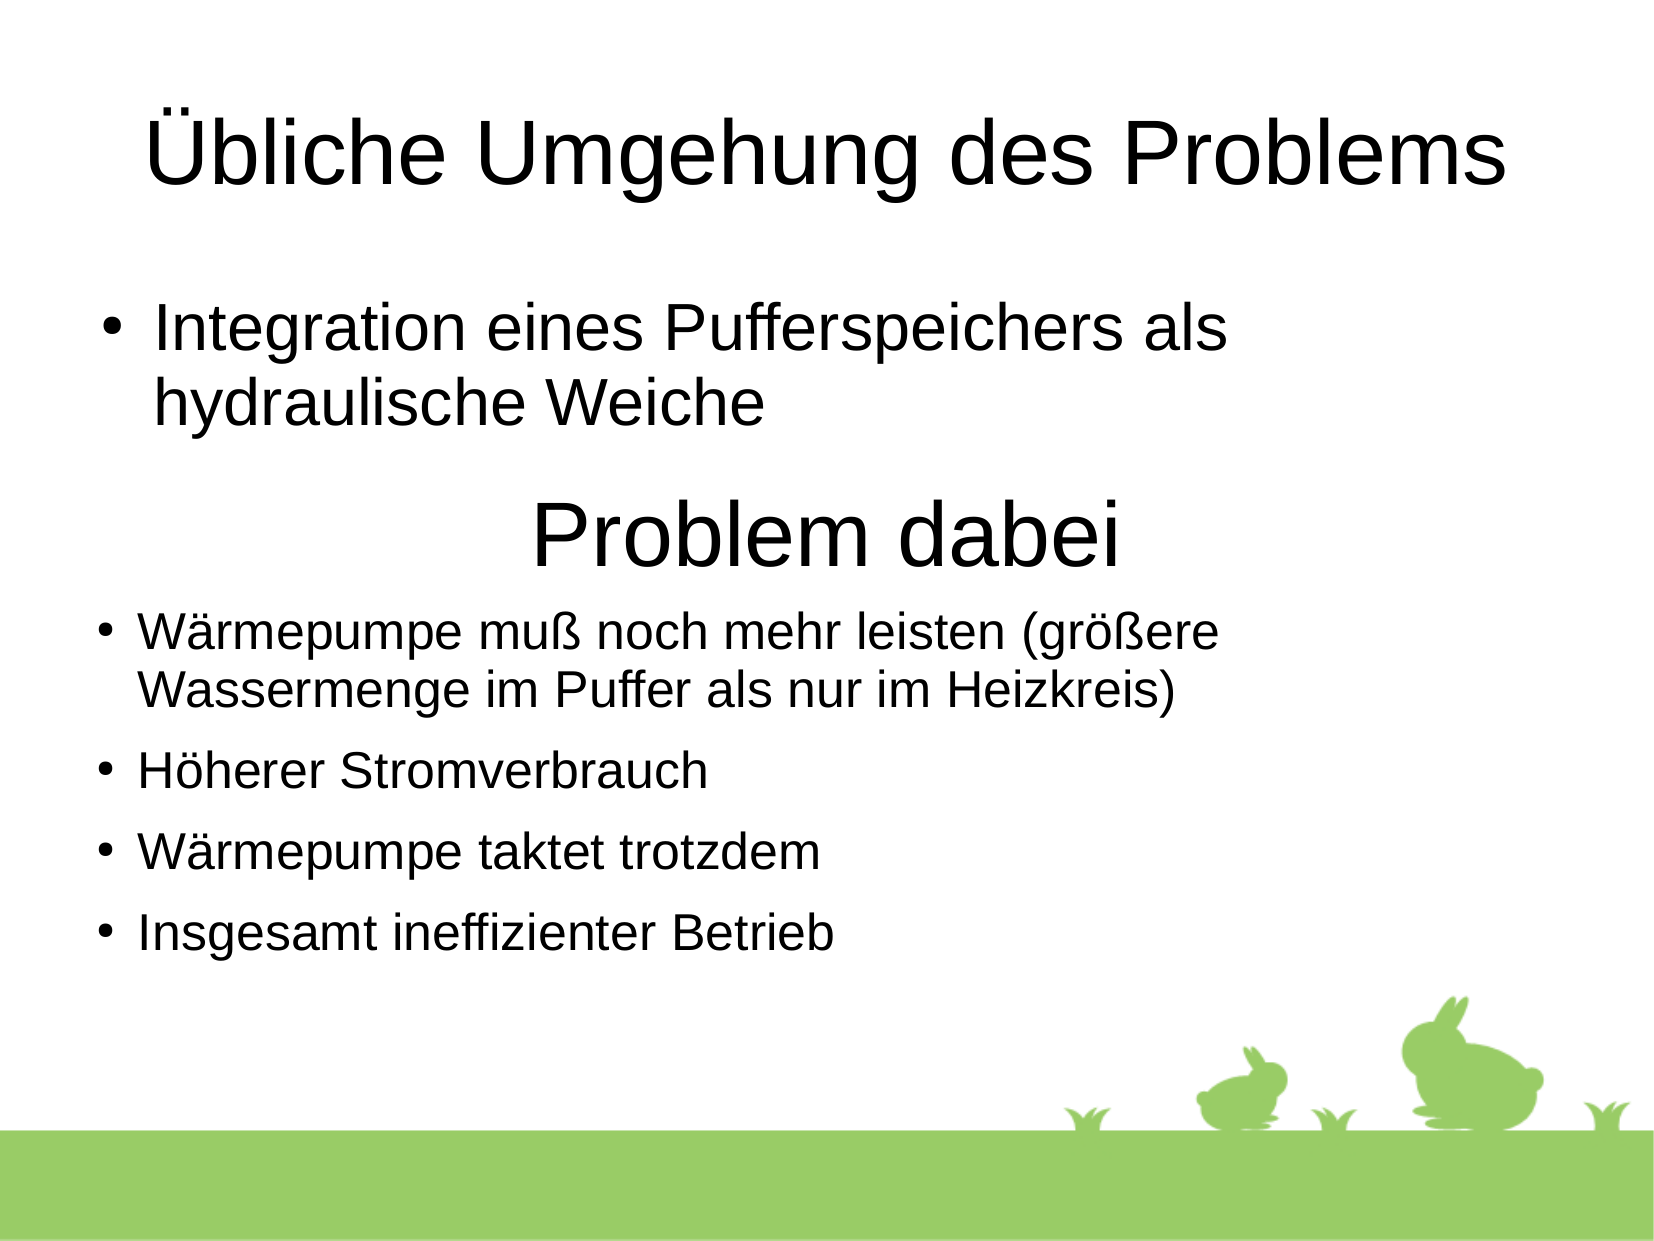

# Übliche Umgehung des Problems
Integration eines Pufferspeichers als hydraulische Weiche
Problem dabei
Wärmepumpe muß noch mehr leisten (größere Wassermenge im Puffer als nur im Heizkreis)
Höherer Stromverbrauch
Wärmepumpe taktet trotzdem
Insgesamt ineffizienter Betrieb